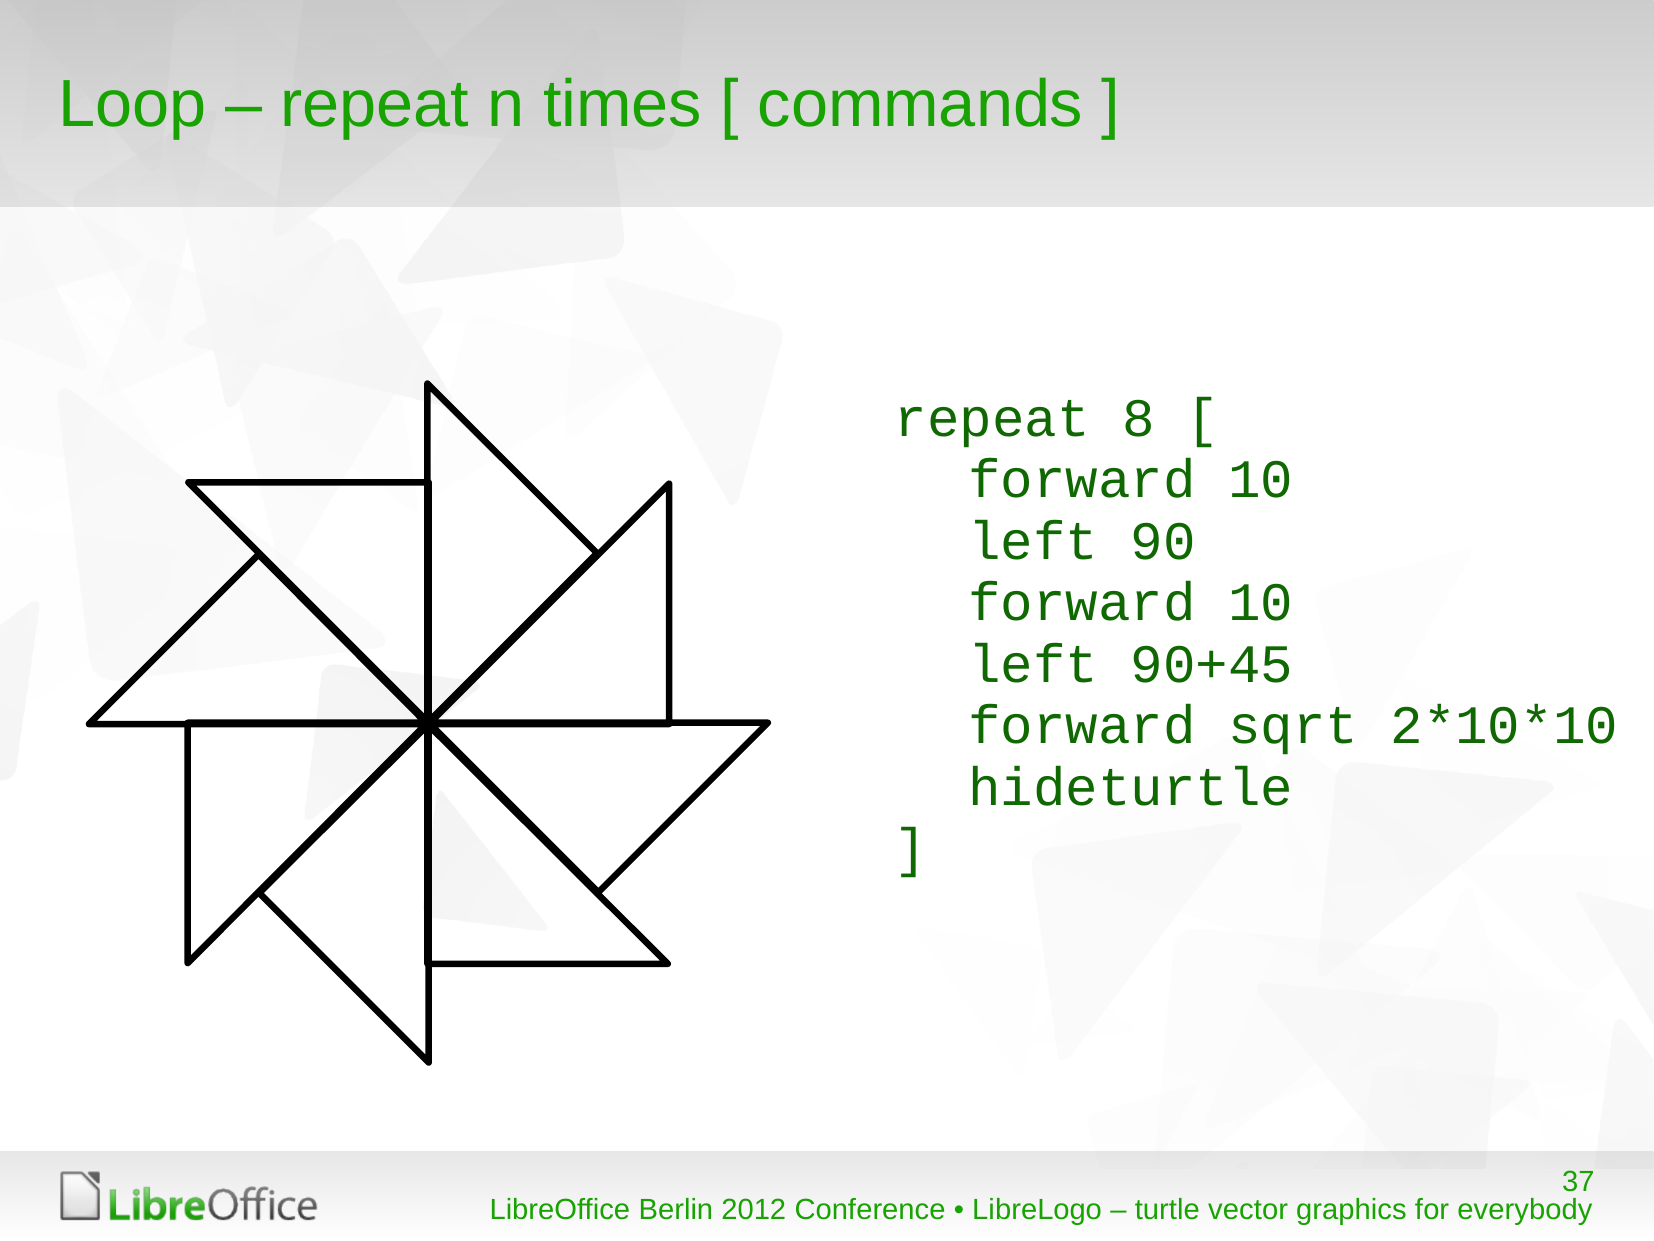

# Loop – repeat n times [ commands ]
repeat 8 [
	forward 10
	left 90
	forward 10
	left 90+45
	forward sqrt 2*10*10
	hideturtle
]
37
LibreOffice Berlin 2012 Conference • LibreLogo – turtle vector graphics for everybody